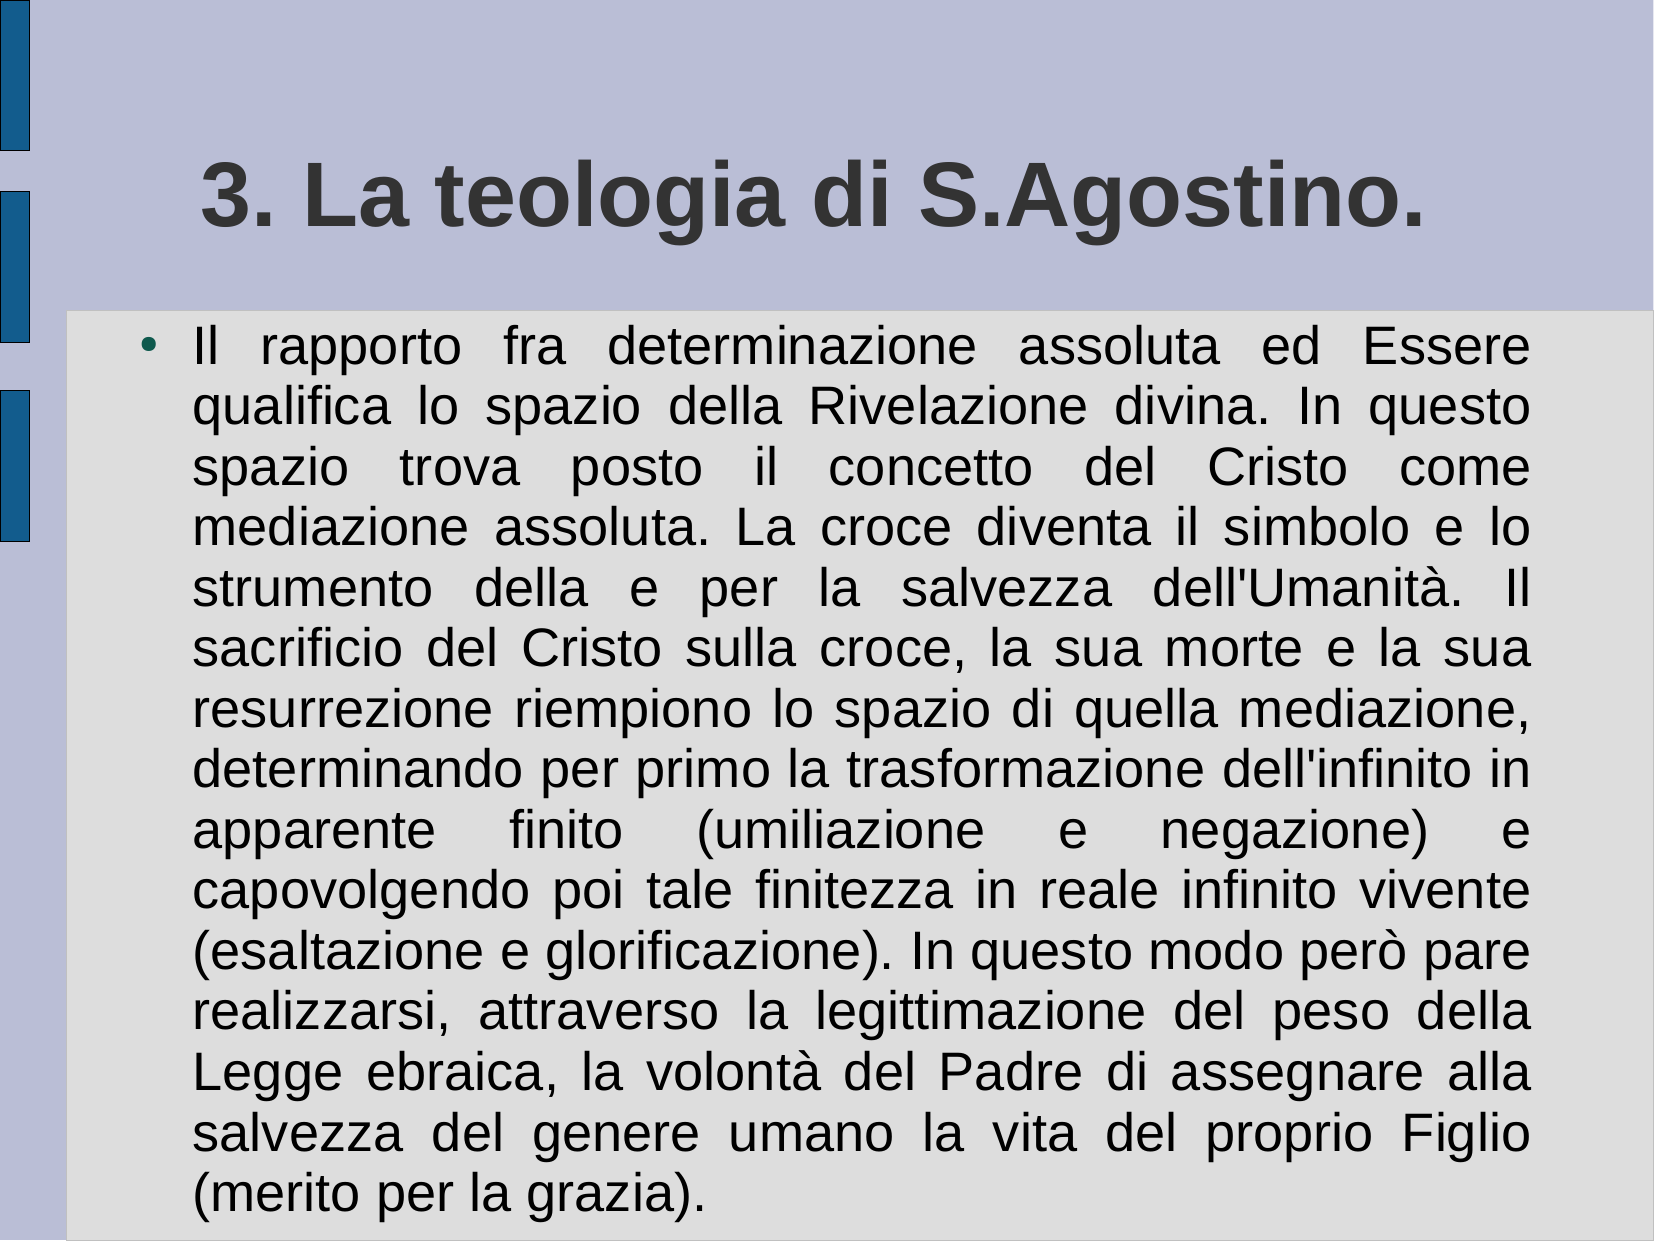

# 3. La teologia di S.Agostino.
Il rapporto fra determinazione assoluta ed Essere qualifica lo spazio della Rivelazione divina. In questo spazio trova posto il concetto del Cristo come mediazione assoluta. La croce diventa il simbolo e lo strumento della e per la salvezza dell'Umanità. Il sacrificio del Cristo sulla croce, la sua morte e la sua resurrezione riempiono lo spazio di quella mediazione, determinando per primo la trasformazione dell'infinito in apparente finito (umiliazione e negazione) e capovolgendo poi tale finitezza in reale infinito vivente (esaltazione e glorificazione). In questo modo però pare realizzarsi, attraverso la legittimazione del peso della Legge ebraica, la volontà del Padre di assegnare alla salvezza del genere umano la vita del proprio Figlio (merito per la grazia).